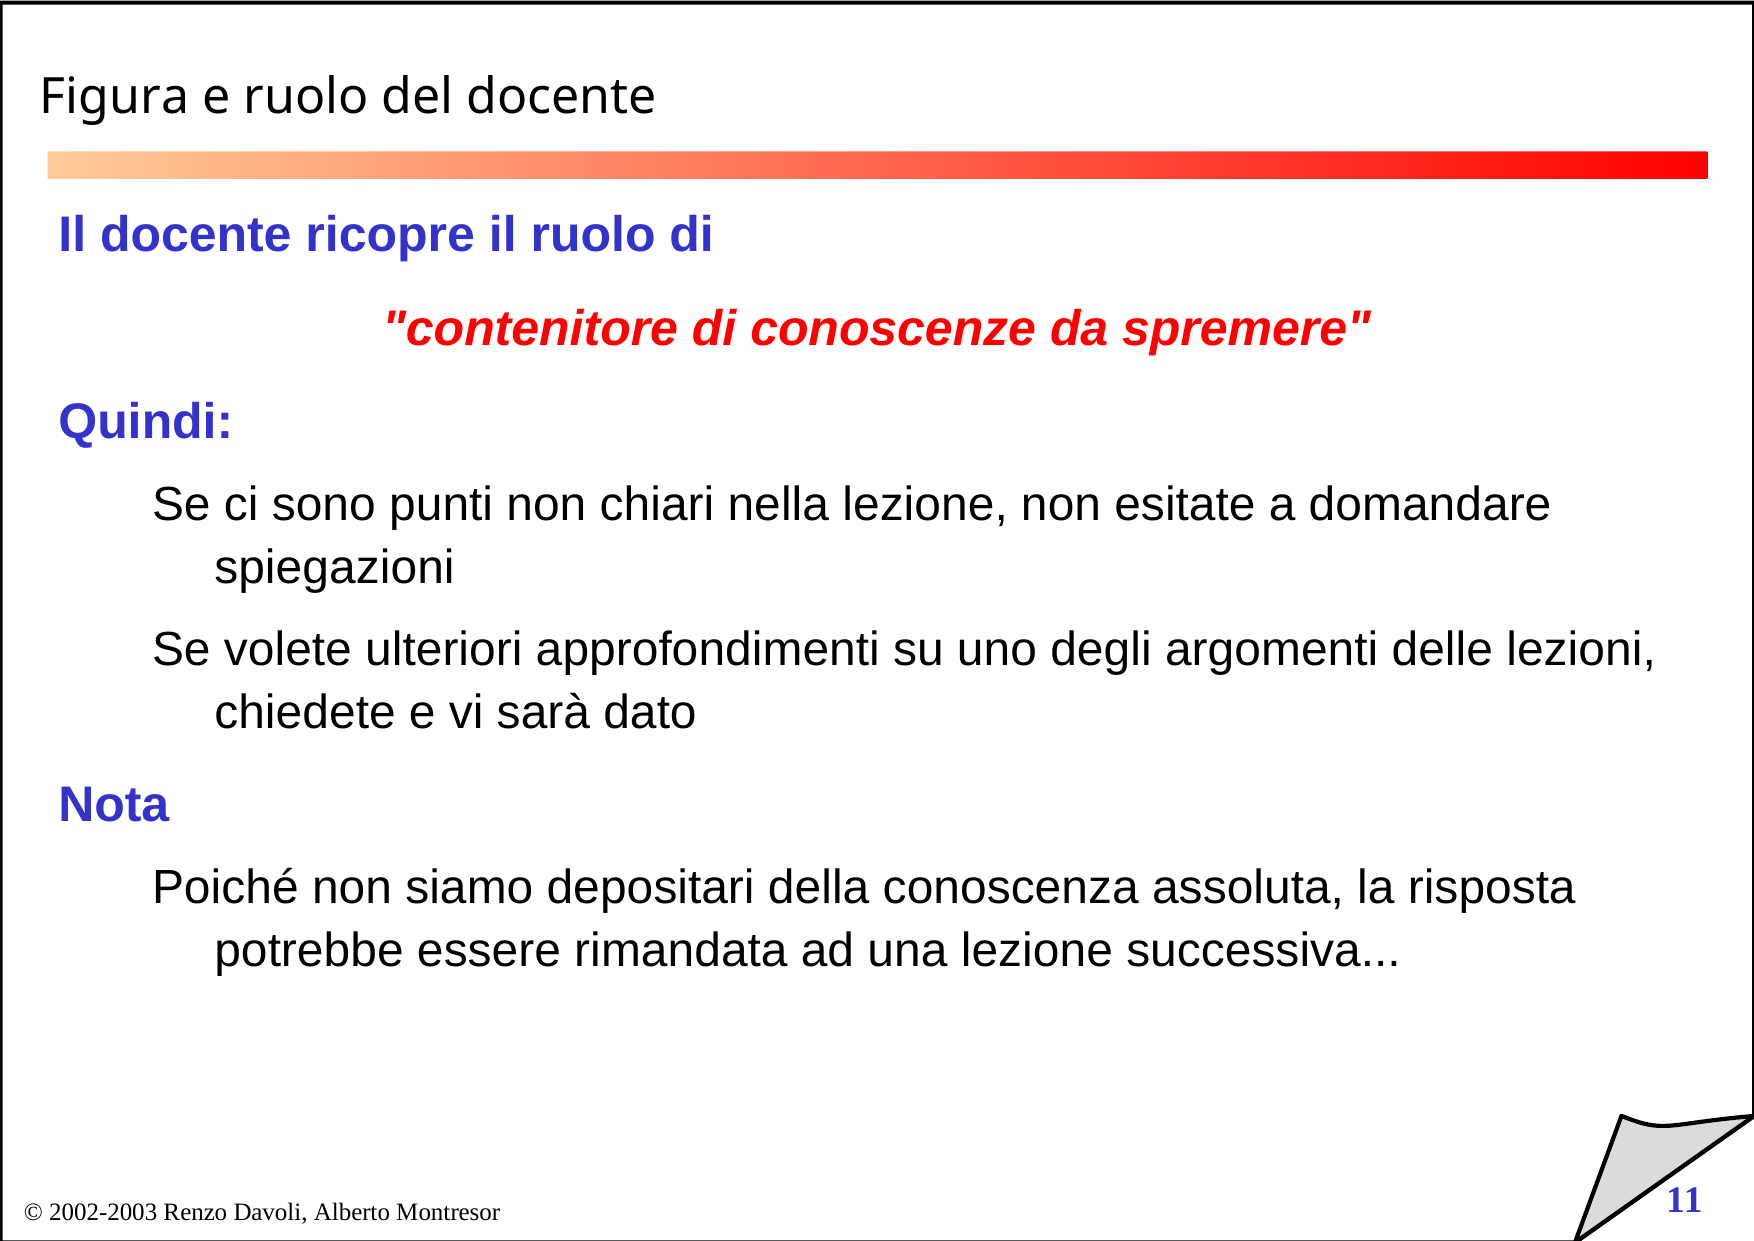

# Figura e ruolo del docente
Il docente ricopre il ruolo di
"contenitore di conoscenze da spremere"
Quindi:
Se ci sono punti non chiari nella lezione, non esitate a domandare spiegazioni
Se volete ulteriori approfondimenti su uno degli argomenti delle lezioni, chiedete e vi sarà dato
Nota
Poiché non siamo depositari della conoscenza assoluta, la risposta potrebbe essere rimandata ad una lezione successiva...